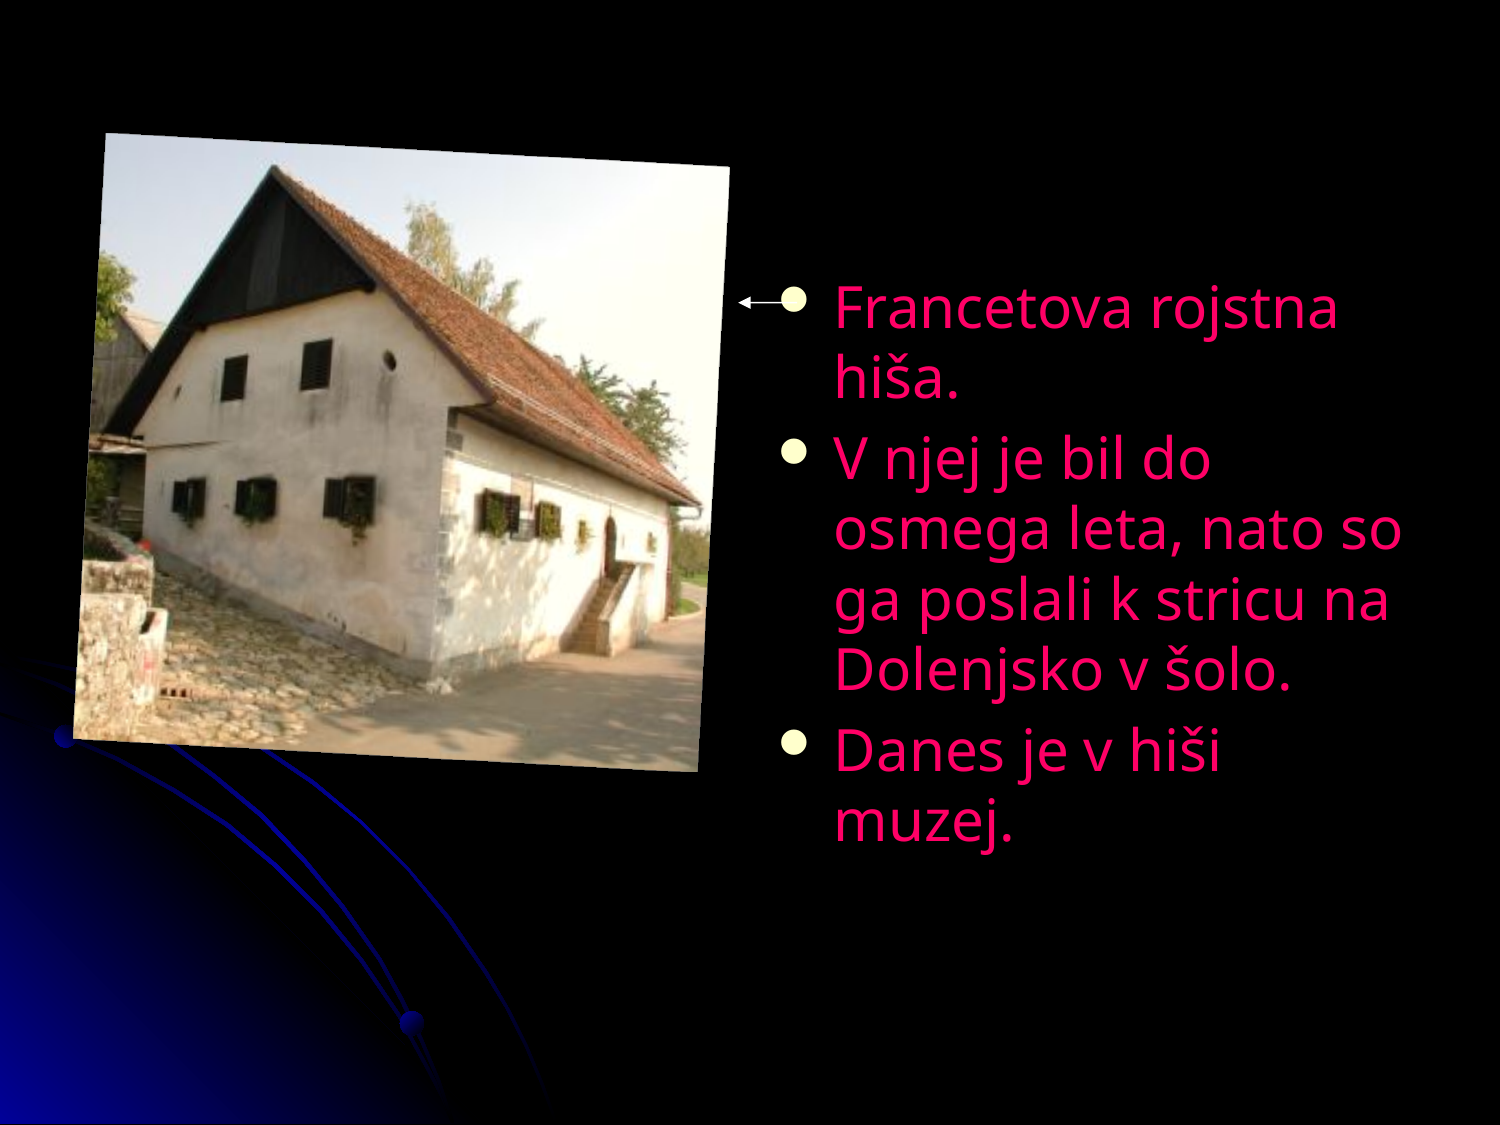

#
Francetova rojstna hiša.
V njej je bil do osmega leta, nato so ga poslali k stricu na Dolenjsko v šolo.
Danes je v hiši muzej.